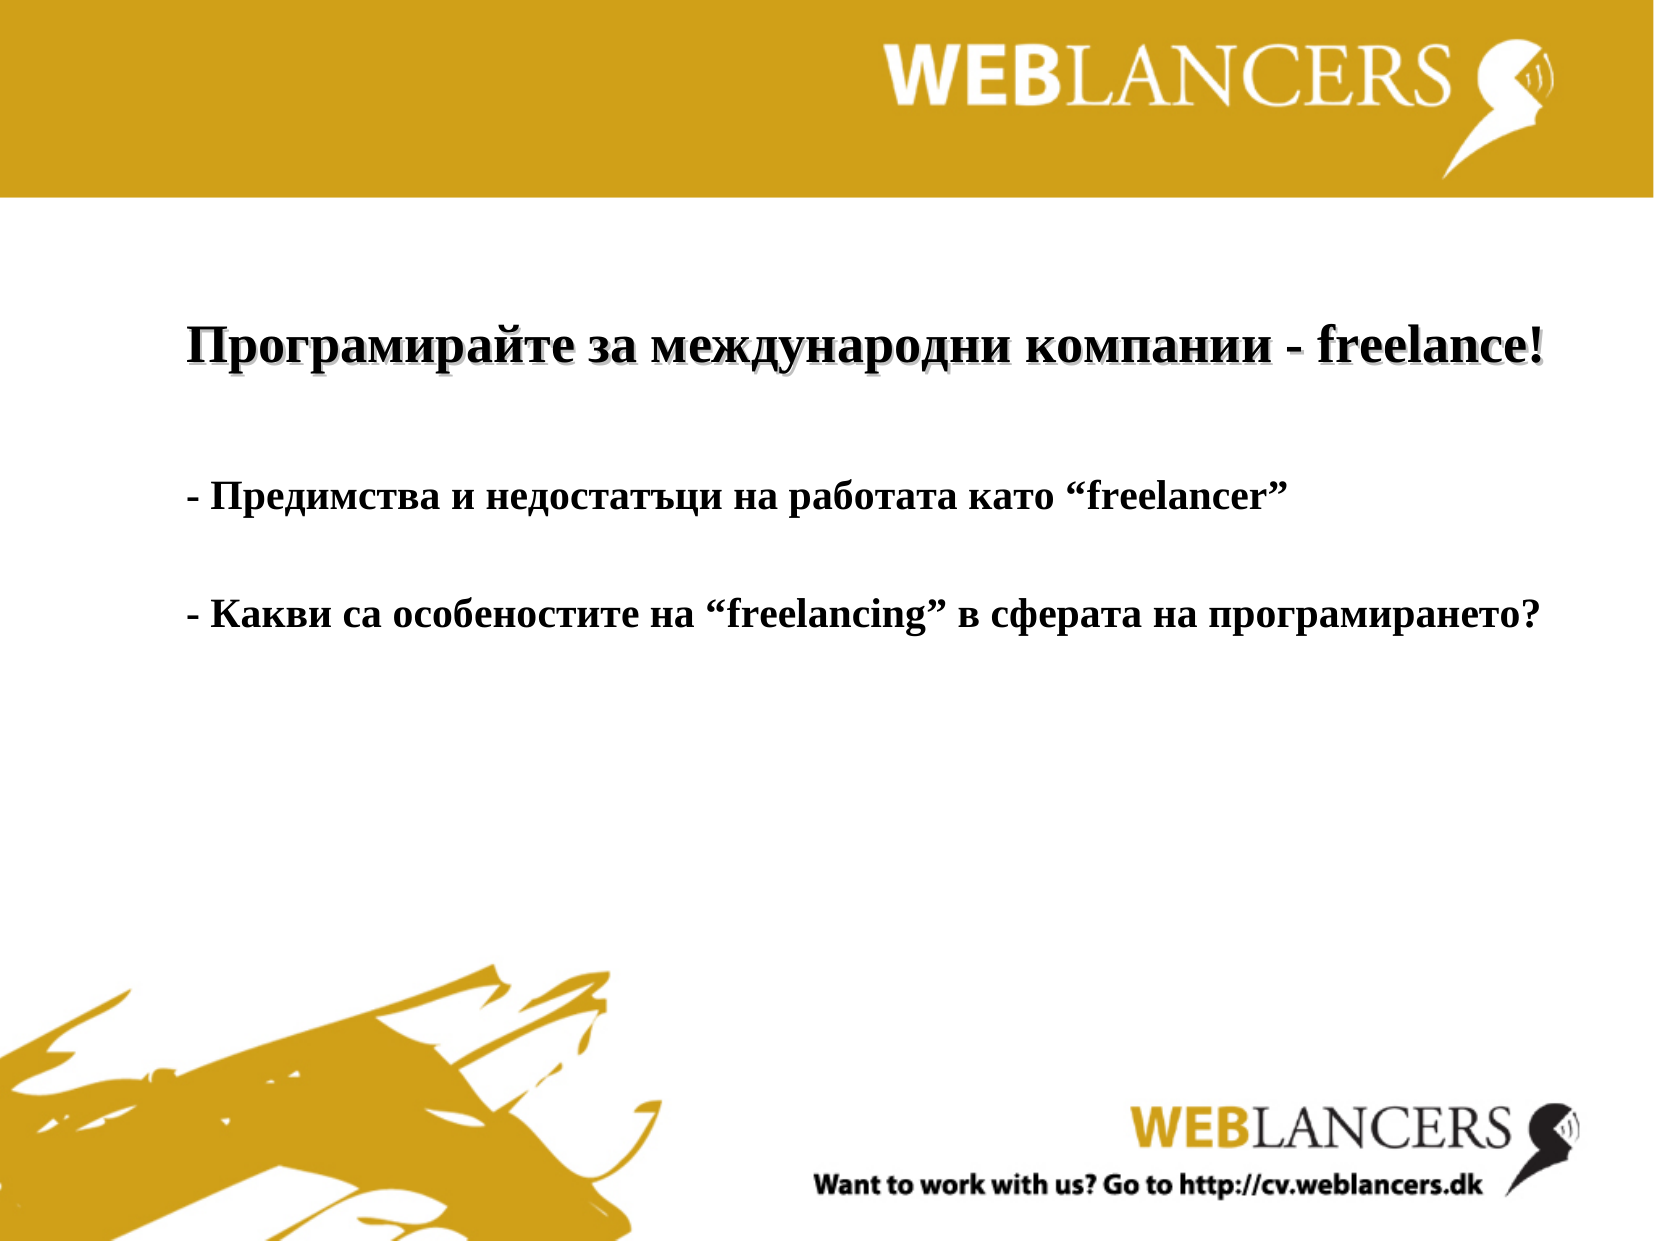

Програмирайте за международни компании - freelance!
- Предимства и недостатъци на работата като “freelancer”
- Какви са особеностите на “freelancing” в сферата на програмирането?